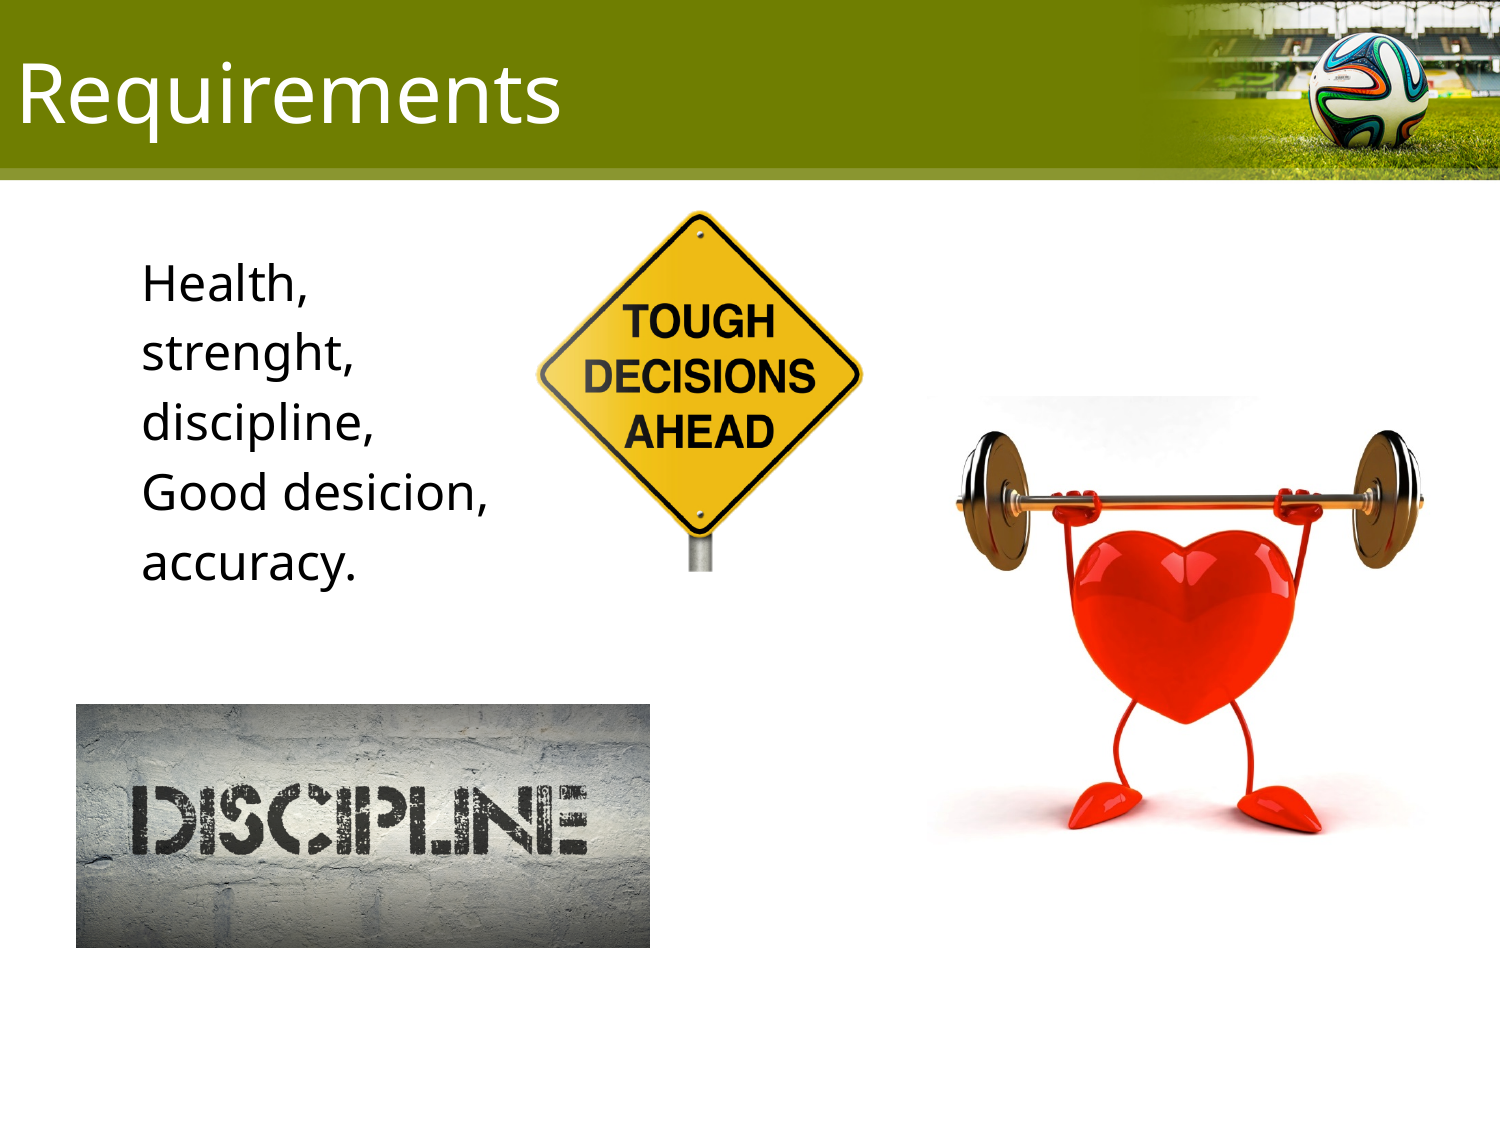

# Requirements
Health,
strenght,
discipline,
Good desicion,
accuracy.